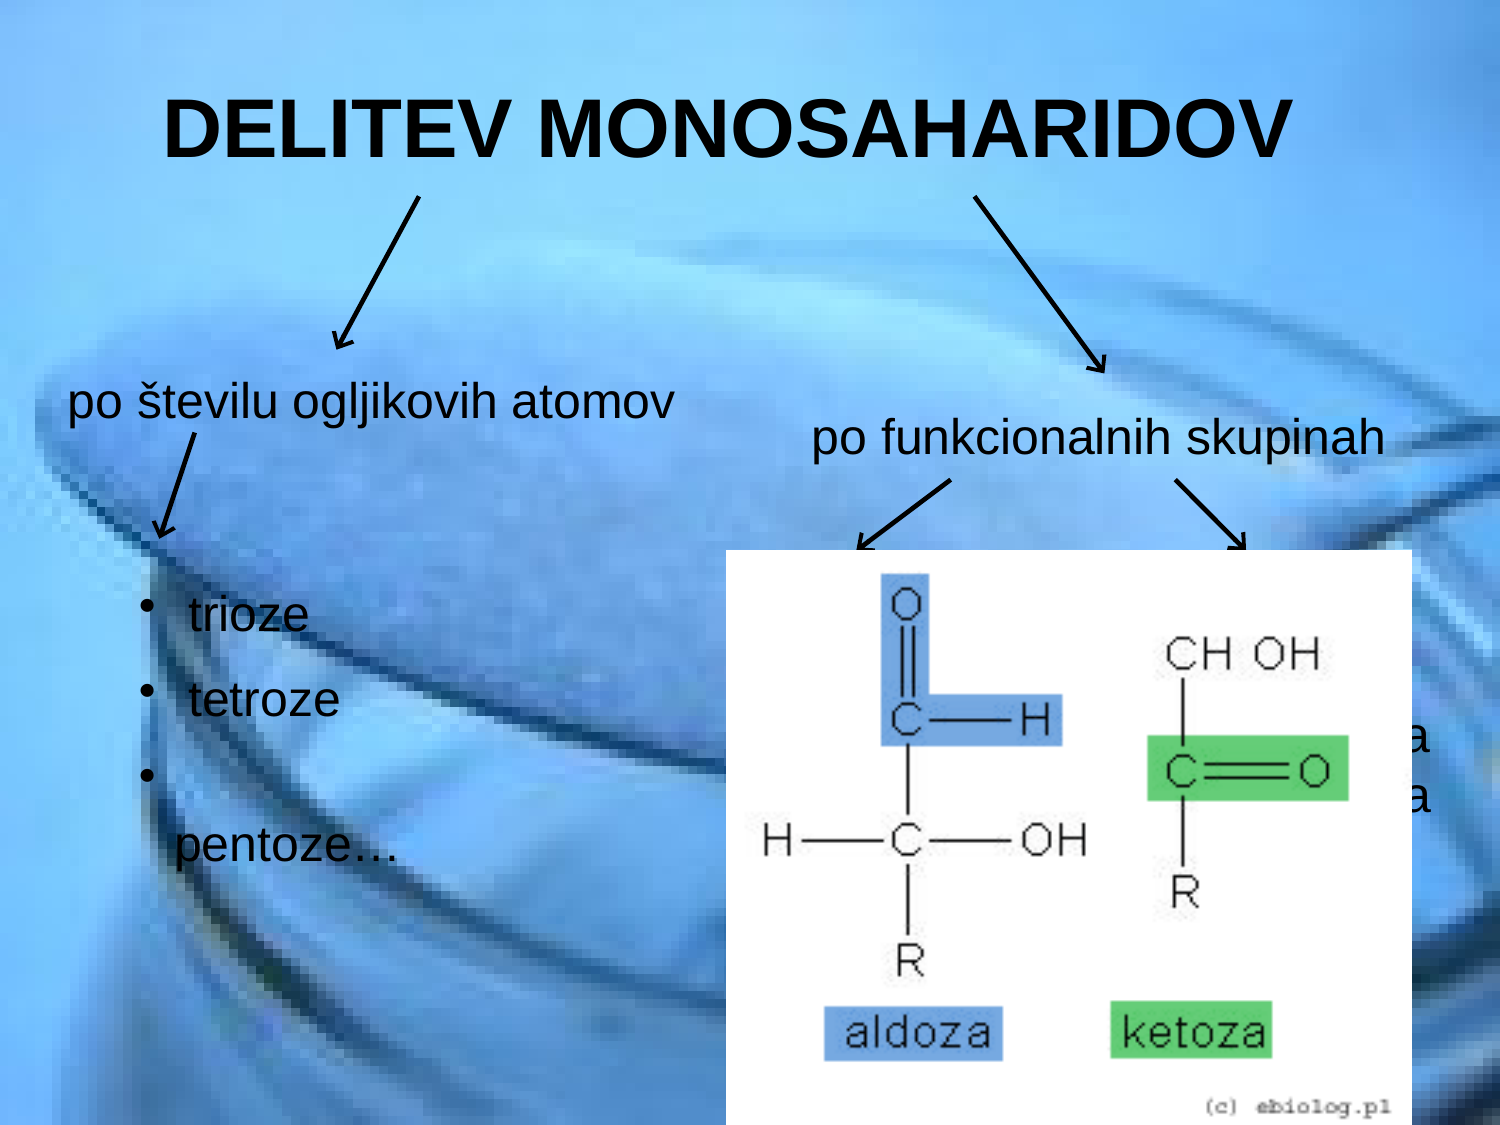

DELITEV MONOSAHARIDOV
po številu ogljikovih atomov
po funkcionalnih skupinah
 trioze
 tetroze
 pentoze…
ALDOZE
 hidroksilna in aldehidna skupina
KETOZE
 hidroksilna in ketonska skupina